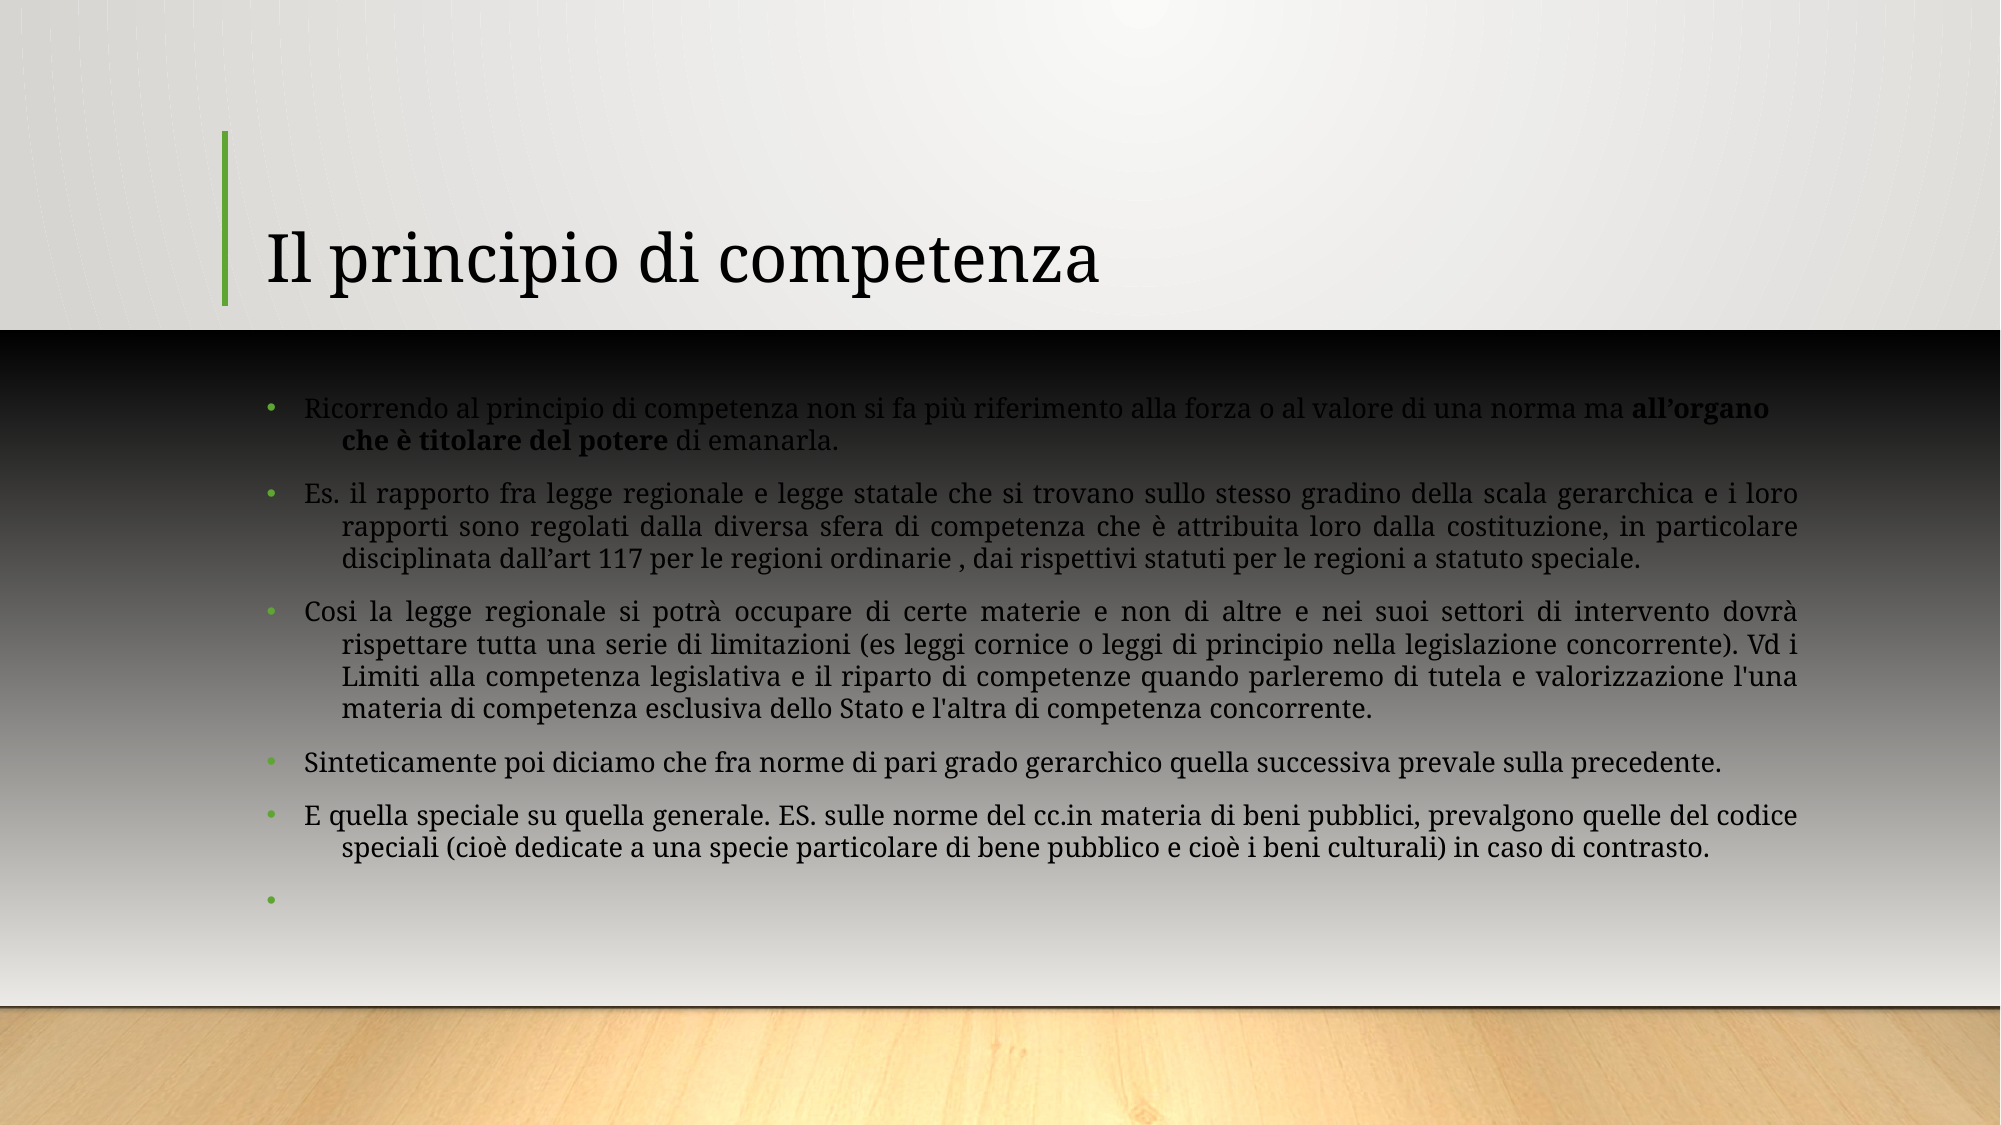

# Il principio di competenza
Ricorrendo al principio di competenza non si fa più riferimento alla forza o al valore di una norma ma all’organo che è titolare del potere di emanarla.
Es. il rapporto fra legge regionale e legge statale che si trovano sullo stesso gradino della scala gerarchica e i loro rapporti sono regolati dalla diversa sfera di competenza che è attribuita loro dalla costituzione, in particolare disciplinata dall’art 117 per le regioni ordinarie , dai rispettivi statuti per le regioni a statuto speciale.
Cosi la legge regionale si potrà occupare di certe materie e non di altre e nei suoi settori di intervento dovrà rispettare tutta una serie di limitazioni (es leggi cornice o leggi di principio nella legislazione concorrente). Vd i Limiti alla competenza legislativa e il riparto di competenze quando parleremo di tutela e valorizzazione l'una materia di competenza esclusiva dello Stato e l'altra di competenza concorrente.
Sinteticamente poi diciamo che fra norme di pari grado gerarchico quella successiva prevale sulla precedente.
E quella speciale su quella generale. ES. sulle norme del cc.in materia di beni pubblici, prevalgono quelle del codice speciali (cioè dedicate a una specie particolare di bene pubblico e cioè i beni culturali) in caso di contrasto.